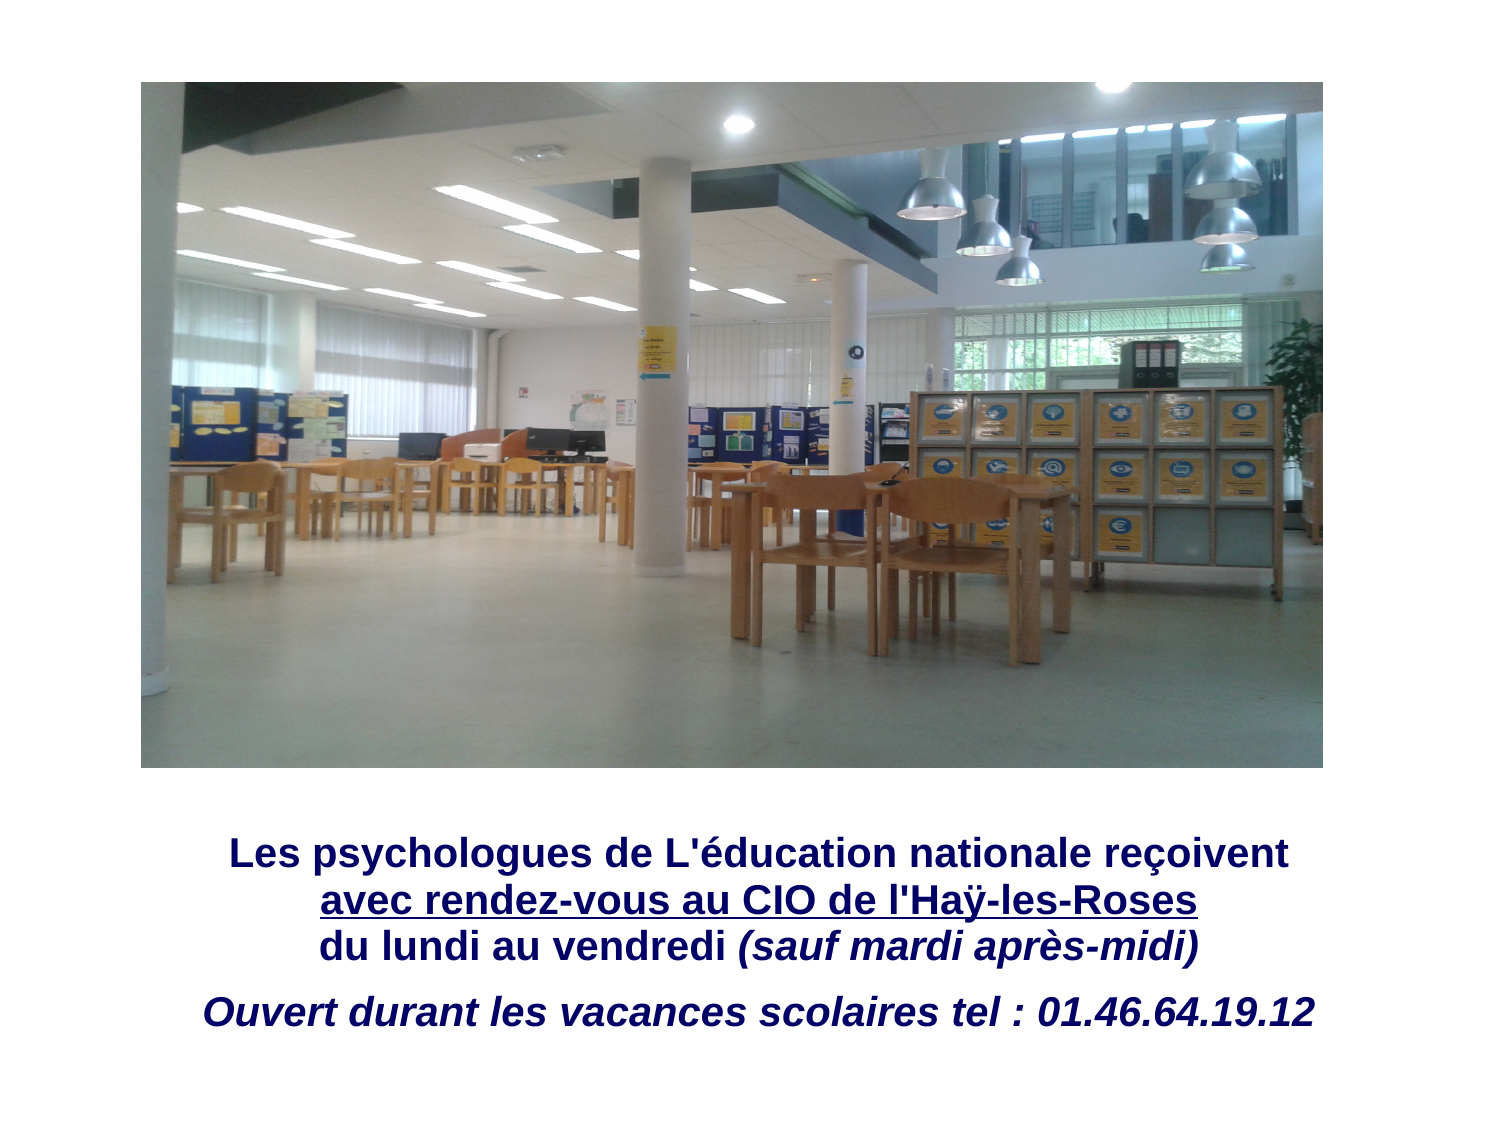

Les psychologues de L'éducation nationale reçoivent
avec rendez-vous au CIO de l'Haÿ-les-Roses
du lundi au vendredi (sauf mardi après-midi)
Ouvert durant les vacances scolaires tel : 01.46.64.19.12